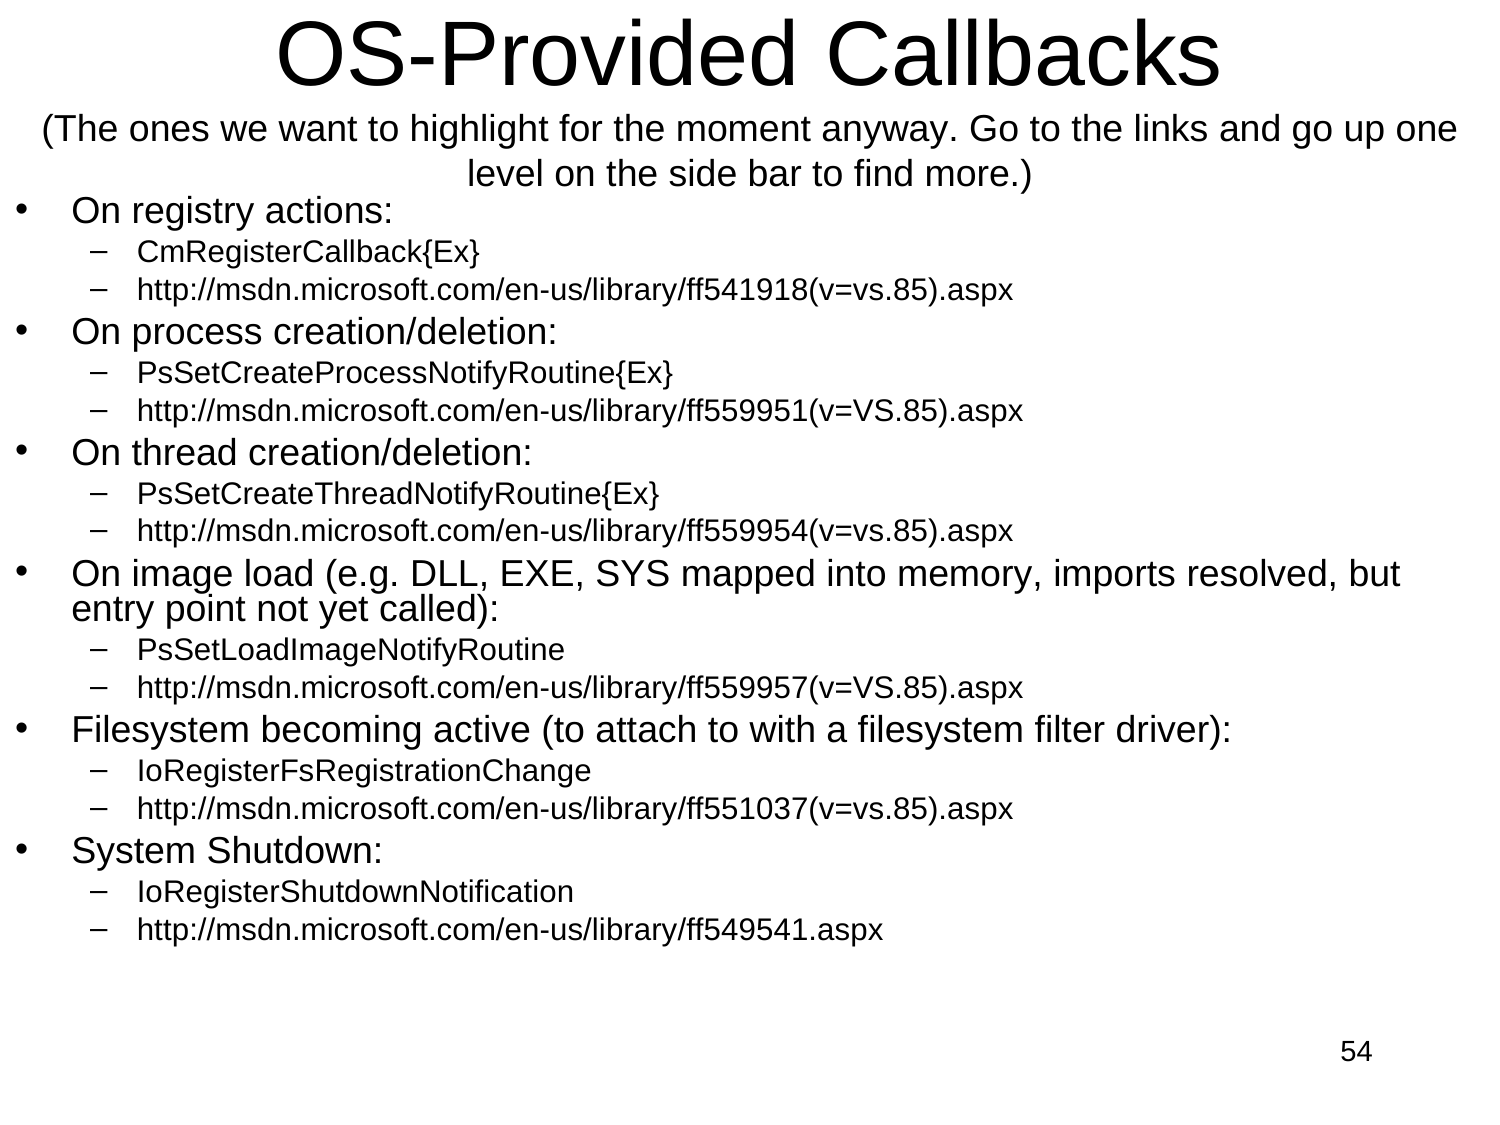

# OS-Provided Callbacks (The ones we want to highlight for the moment anyway. Go to the links and go up one level on the side bar to find more.)
On registry actions:
CmRegisterCallback{Ex}
http://msdn.microsoft.com/en-us/library/ff541918(v=vs.85).aspx
On process creation/deletion:
PsSetCreateProcessNotifyRoutine{Ex}
http://msdn.microsoft.com/en-us/library/ff559951(v=VS.85).aspx
On thread creation/deletion:
PsSetCreateThreadNotifyRoutine{Ex}
http://msdn.microsoft.com/en-us/library/ff559954(v=vs.85).aspx
On image load (e.g. DLL, EXE, SYS mapped into memory, imports resolved, but entry point not yet called):
PsSetLoadImageNotifyRoutine
http://msdn.microsoft.com/en-us/library/ff559957(v=VS.85).aspx
Filesystem becoming active (to attach to with a filesystem filter driver):
IoRegisterFsRegistrationChange
http://msdn.microsoft.com/en-us/library/ff551037(v=vs.85).aspx
System Shutdown:
IoRegisterShutdownNotification
http://msdn.microsoft.com/en-us/library/ff549541.aspx